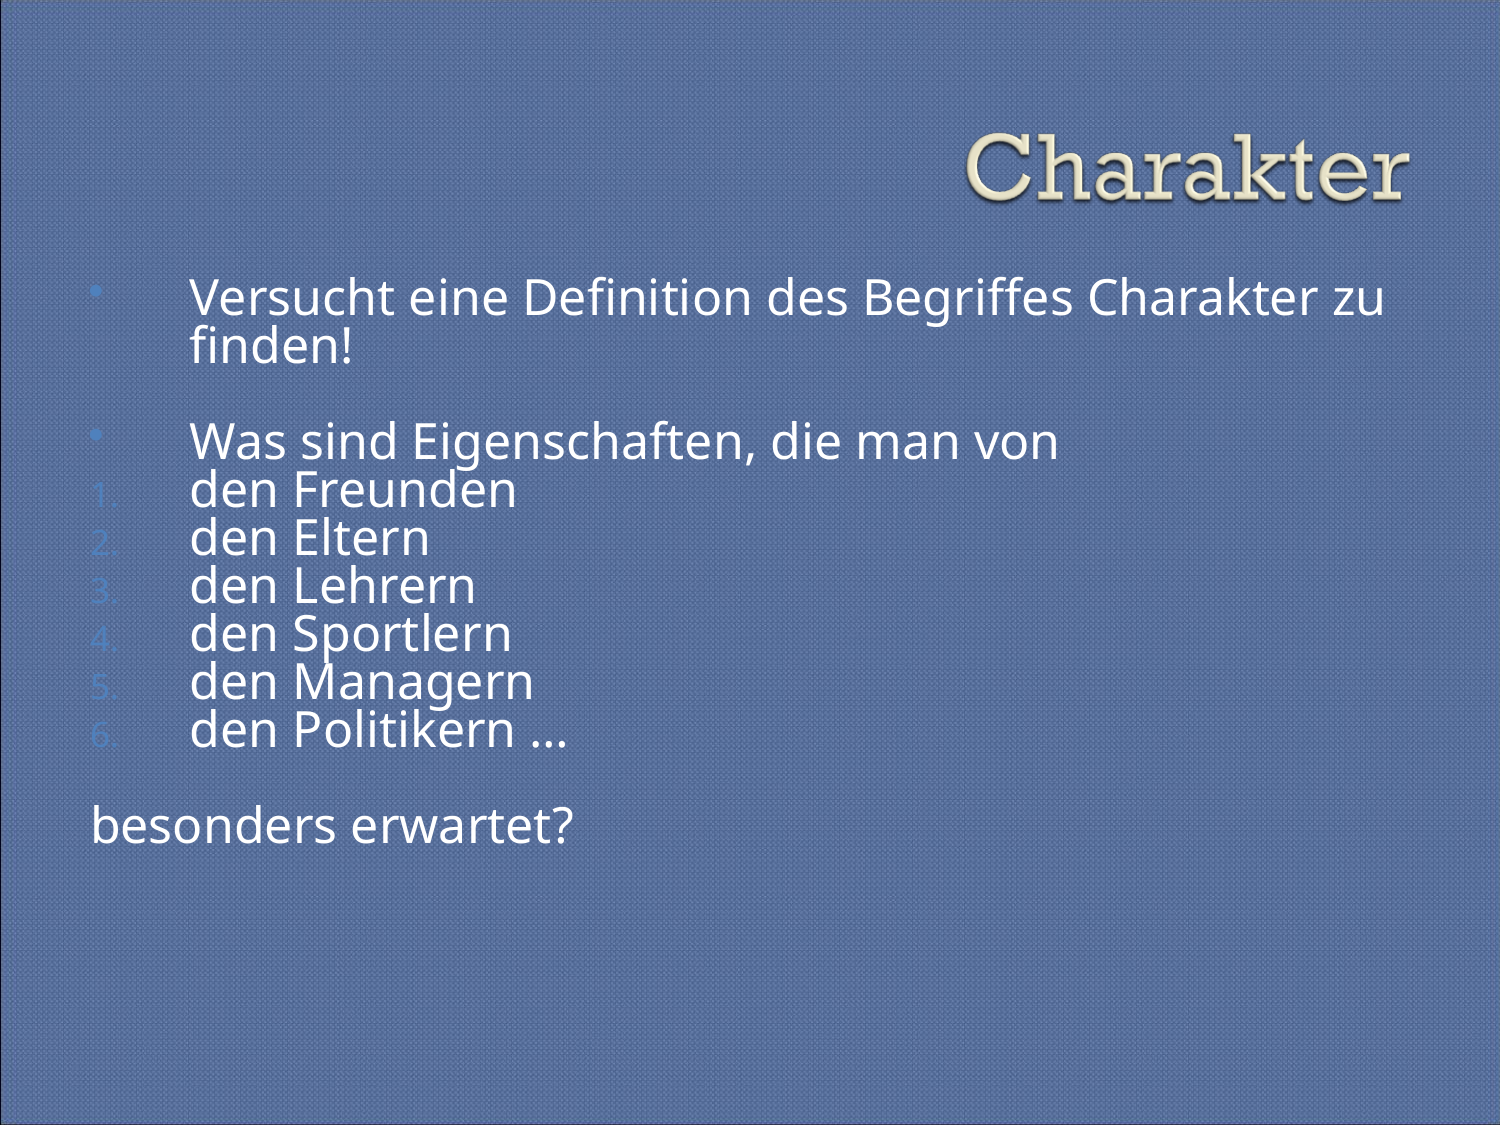

# Versucht eine Definition des Begriffes Charakter zu finden!
Was sind Eigenschaften, die man von
den Freunden
den Eltern
den Lehrern
den Sportlern
den Managern
den Politikern …
besonders erwartet?